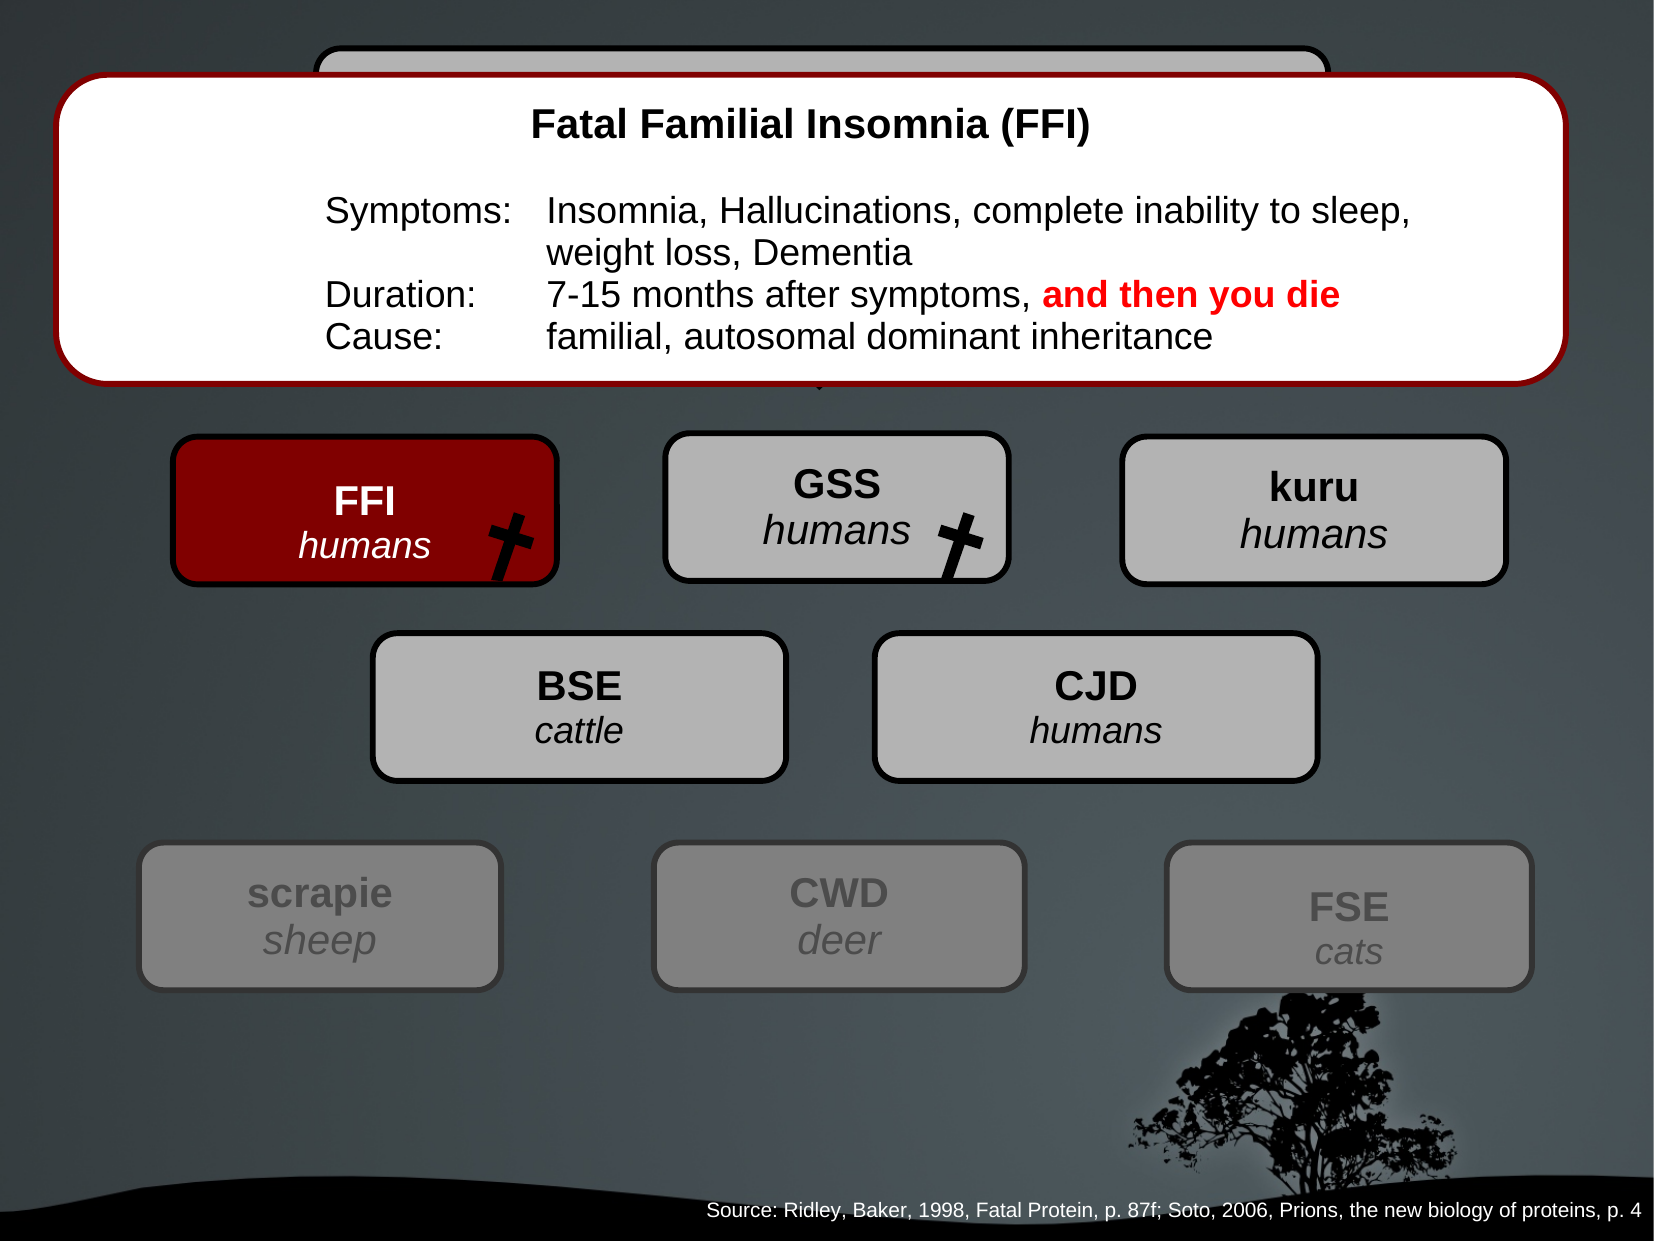

Fatal Familial Insomnia (FFI)
Symptoms:	Insomnia, Hallucinations, complete inability to sleep,
			weight loss, Dementia
Duration:	7-15 months after symptoms, and then you die
Cause:		familial, autosomal dominant inheritance
GSS
humans
kuru
humans
FFI
humans
BSE
cattle
CJD
humans
scrapie
sheep
CWD
deer
FSE
cats
Source: Ridley, Baker, 1998, Fatal Protein, p. 87f; Soto, 2006, Prions, the new biology of proteins, p. 4